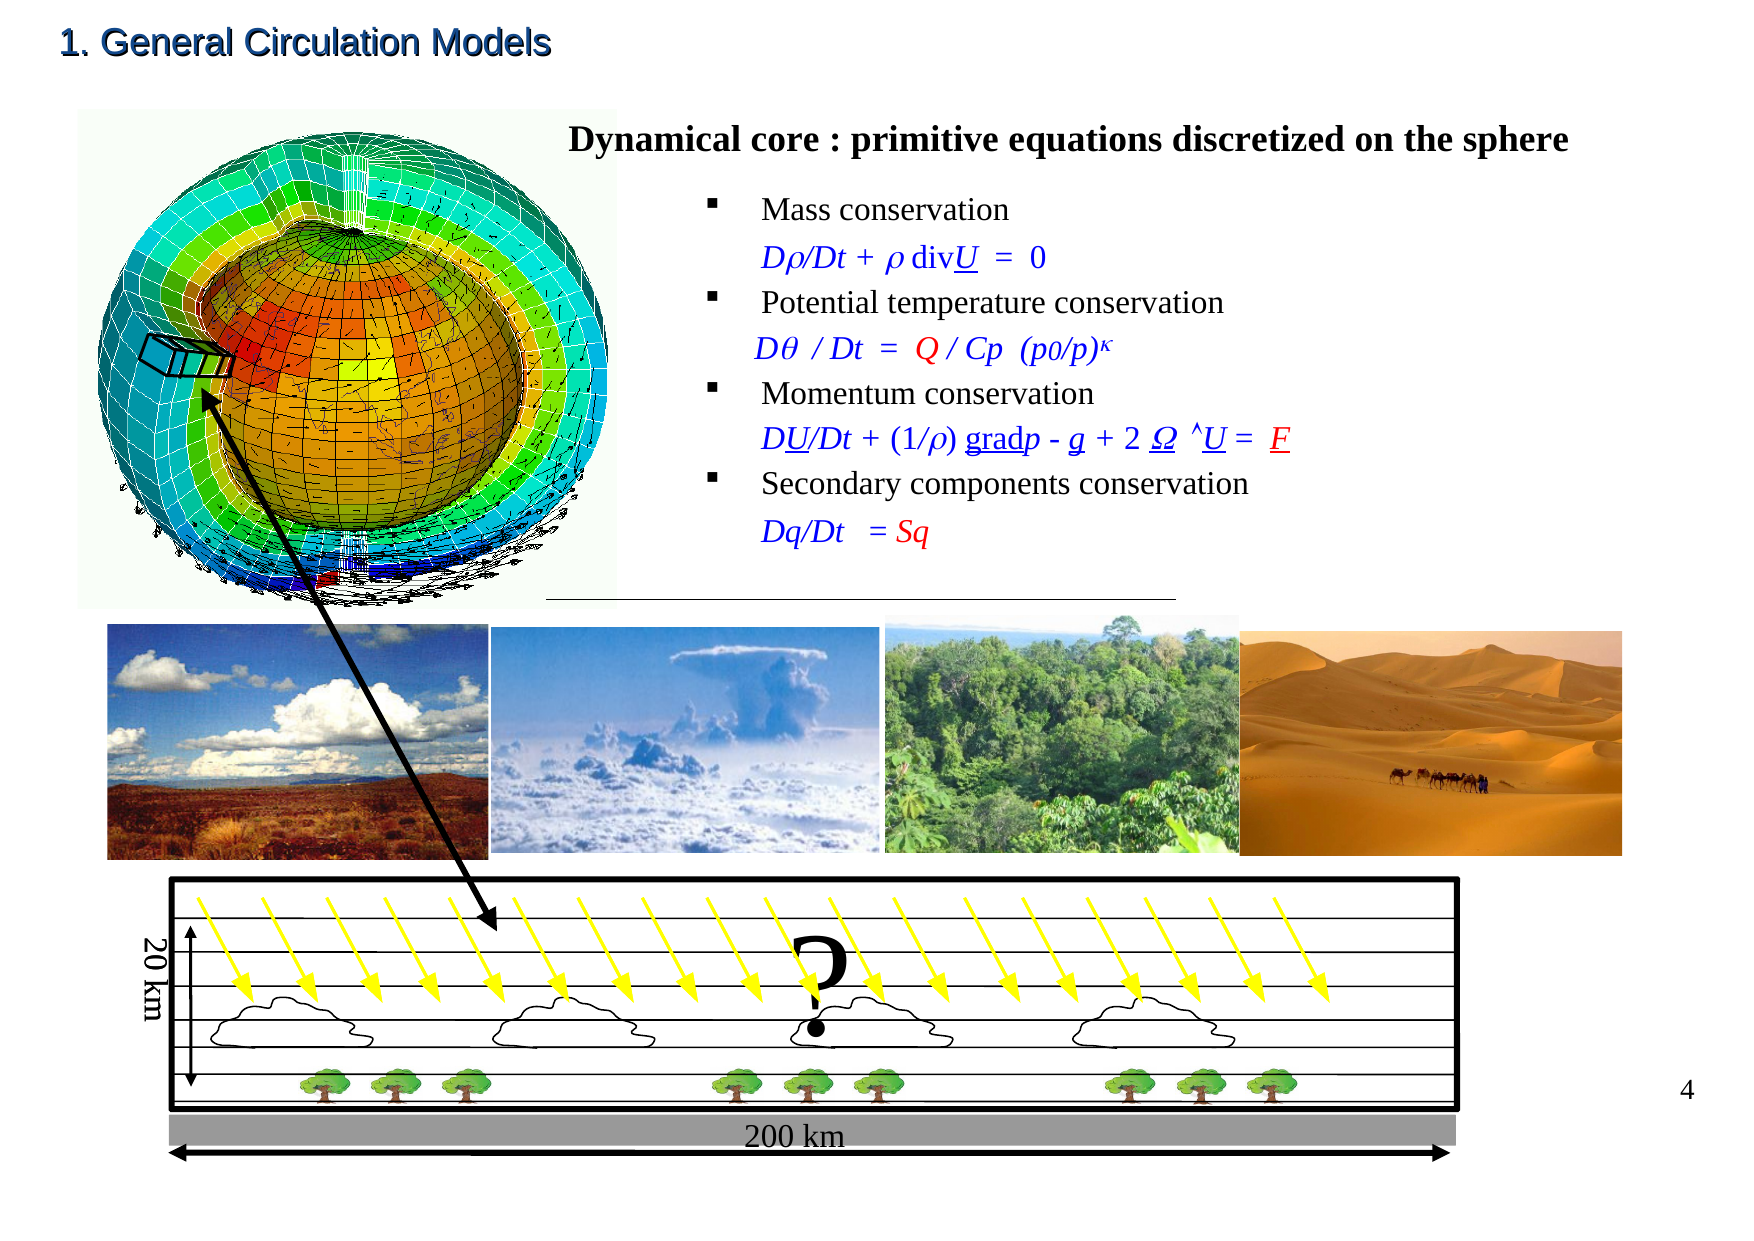

1. General Circulation Models
Dynamical core : primitive equations discretized on the sphere
# Mass conservation
	D/Dt +  divU = 0
Potential temperature conservation
 Dq / Dt = Q / Cp (p0/p)k
Momentum conservation
	DU/Dt + (1/) gradp - g + 2 U = F
Secondary components conservation
	Dq/Dt = Sq
?
20 km
20 km
200 km
4